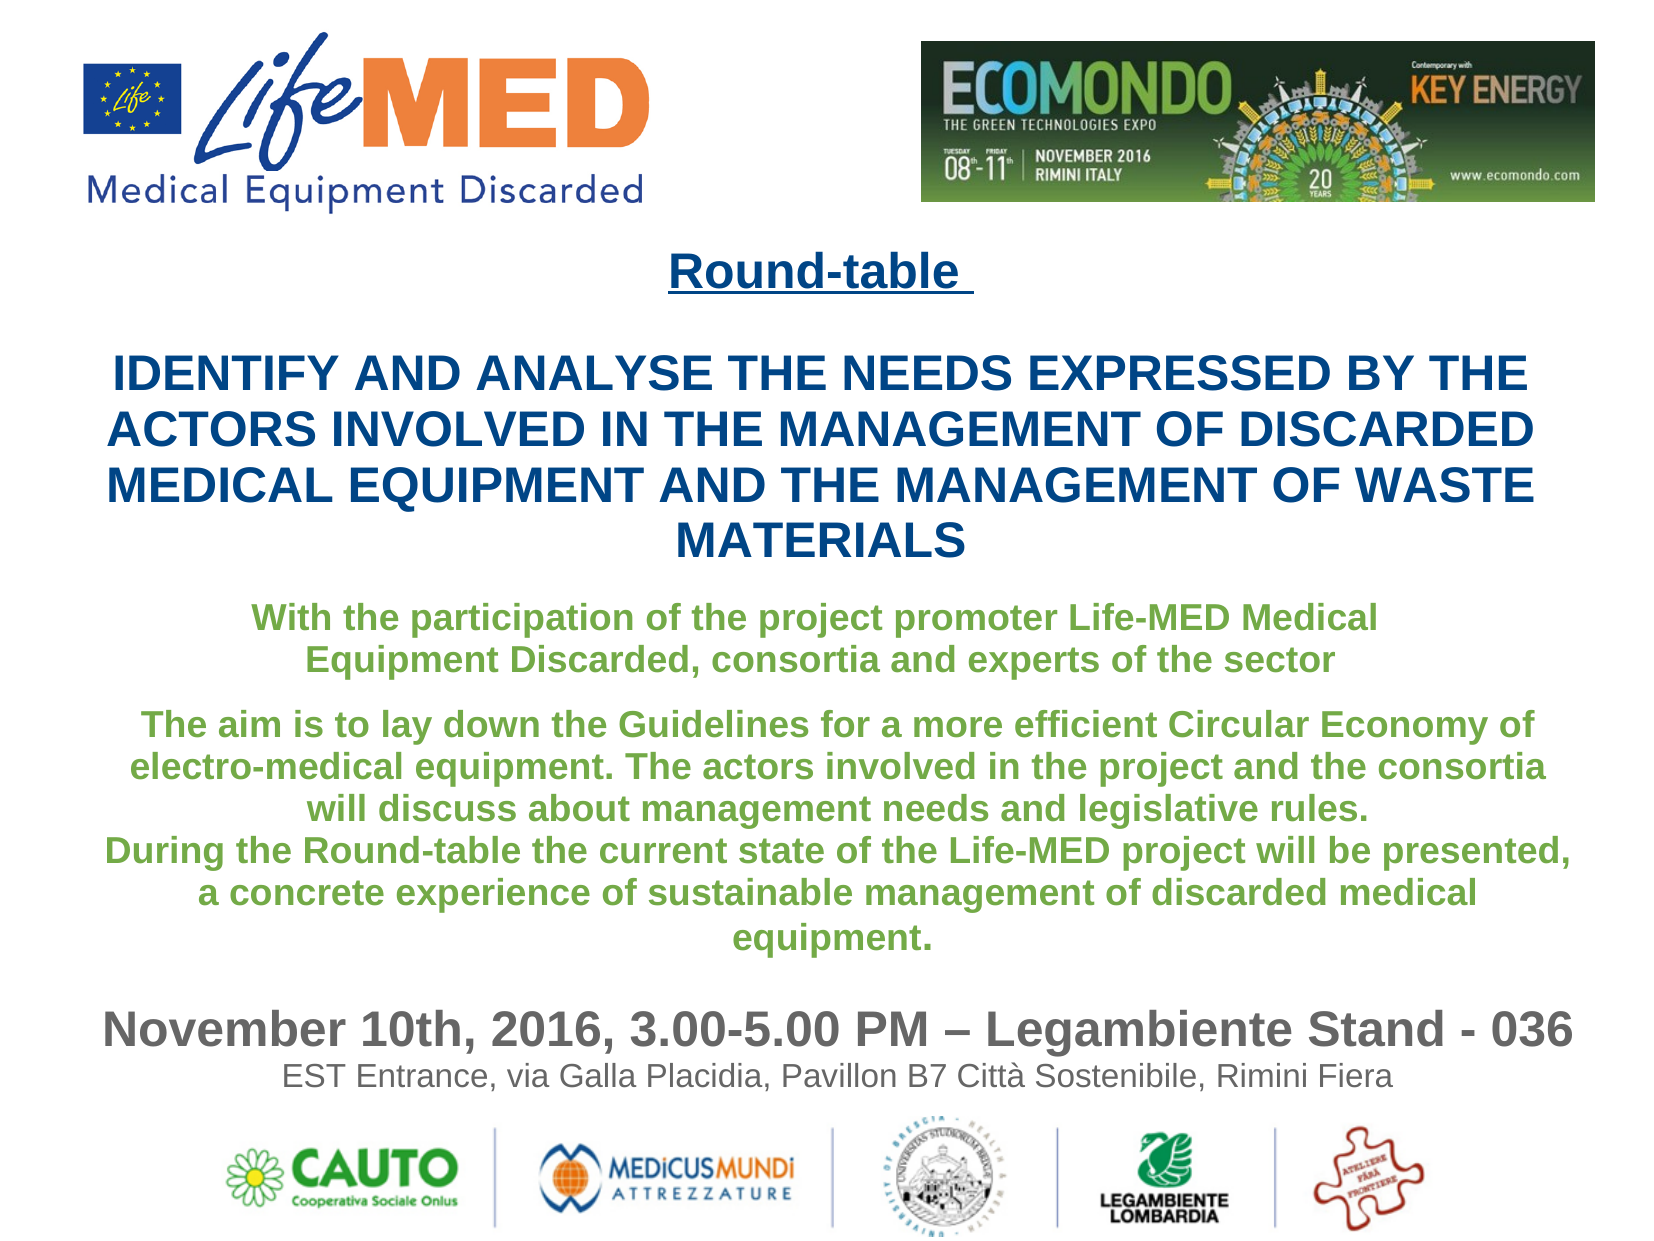

Round-table
IDENTIFY AND ANALYSE THE NEEDS EXPRESSED BY THE ACTORS INVOLVED IN THE MANAGEMENT OF DISCARDED MEDICAL EQUIPMENT AND THE MANAGEMENT OF WASTE MATERIALS
With the participation of the project promoter Life-MED Medical
Equipment Discarded, consortia and experts of the sector
The aim is to lay down the Guidelines for a more efficient Circular Economy of electro-medical equipment. The actors involved in the project and the consortia will discuss about management needs and legislative rules.
During the Round-table the current state of the Life-MED project will be presented, a concrete experience of sustainable management of discarded medical equipment.
November 10th, 2016, 3.00-5.00 PM – Legambiente Stand - 036
EST Entrance, via Galla Placidia, Pavillon B7 Città Sostenibile, Rimini Fiera